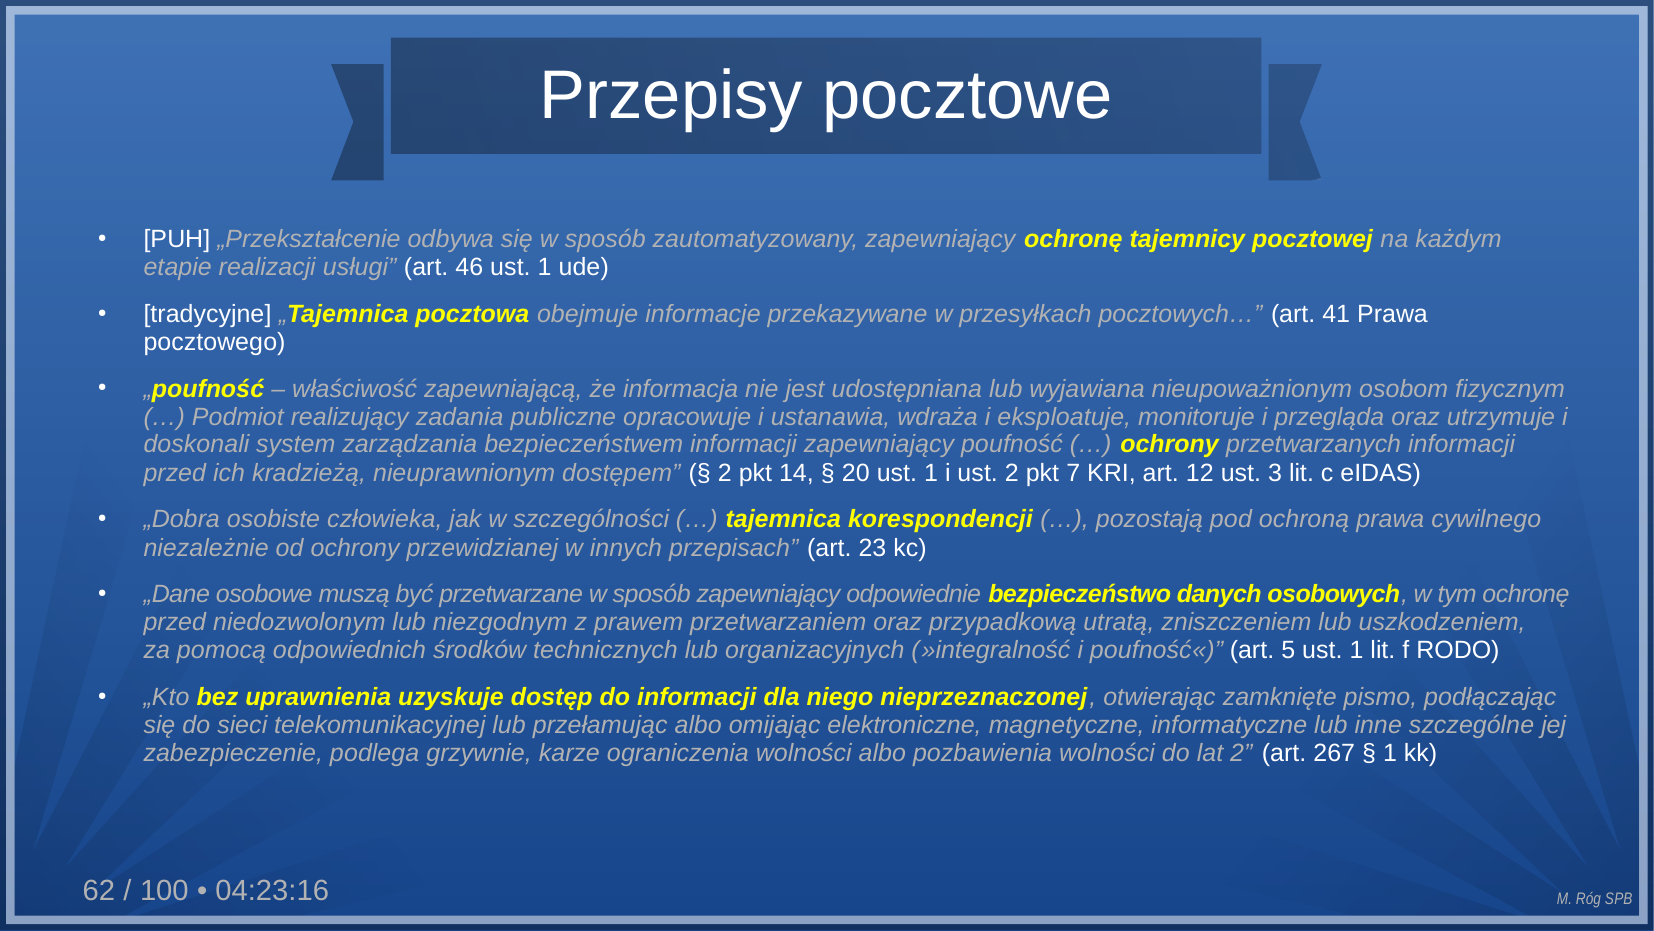

# Przepisy pocztowe
[PUH] „Przekształcenie odbywa się w sposób zautomatyzowany, zapewniający ochronę tajemnicy pocztowej na każdym etapie realizacji usługi” (art. 46 ust. 1 ude)
[tradycyjne] „Tajemnica pocztowa obejmuje informacje przekazywane w przesyłkach pocztowych…” (art. 41 Prawa pocztowego)
„poufność – właściwość zapewniającą, że informacja nie jest udostępniana lub wyjawiana nieupoważnionym osobom fizycznym (…) Podmiot realizujący zadania publiczne opracowuje i ustanawia, wdraża i eksploatuje, monitoruje i przegląda oraz utrzymuje i doskonali system zarządzania bezpieczeństwem informacji zapewniający poufność (…) ochrony przetwarzanych informacji przed ich kradzieżą, nieuprawnionym dostępem” (§ 2 pkt 14, § 20 ust. 1 i ust. 2 pkt 7 KRI, art. 12 ust. 3 lit. c eIDAS)
„Dobra osobiste człowieka, jak w szczególności (…) tajemnica korespondencji (…), pozostają pod ochroną prawa cywilnego niezależnie od ochrony przewidzianej w innych przepisach” (art. 23 kc)
„Dane osobowe muszą być przetwarzane w sposób zapewniający odpowiednie bezpieczeństwo danych osobowych, w tym ochronę przed niedozwolonym lub niezgodnym z prawem przetwarzaniem oraz przypadkową utratą, zniszczeniem lub uszkodzeniem, za pomocą odpowiednich środków technicznych lub organizacyjnych (»integralność i poufność«)” (art. 5 ust. 1 lit. f RODO)
„Kto bez uprawnienia uzyskuje dostęp do informacji dla niego nieprzeznaczonej, otwierając zamknięte pismo, podłączając się do sieci telekomunikacyjnej lub przełamując albo omijając elektroniczne, magnetyczne, informatyczne lub inne szczególne jej zabezpieczenie, podlega grzywnie, karze ograniczenia wolności albo pozbawienia wolności do lat 2” (art. 267 § 1 kk)